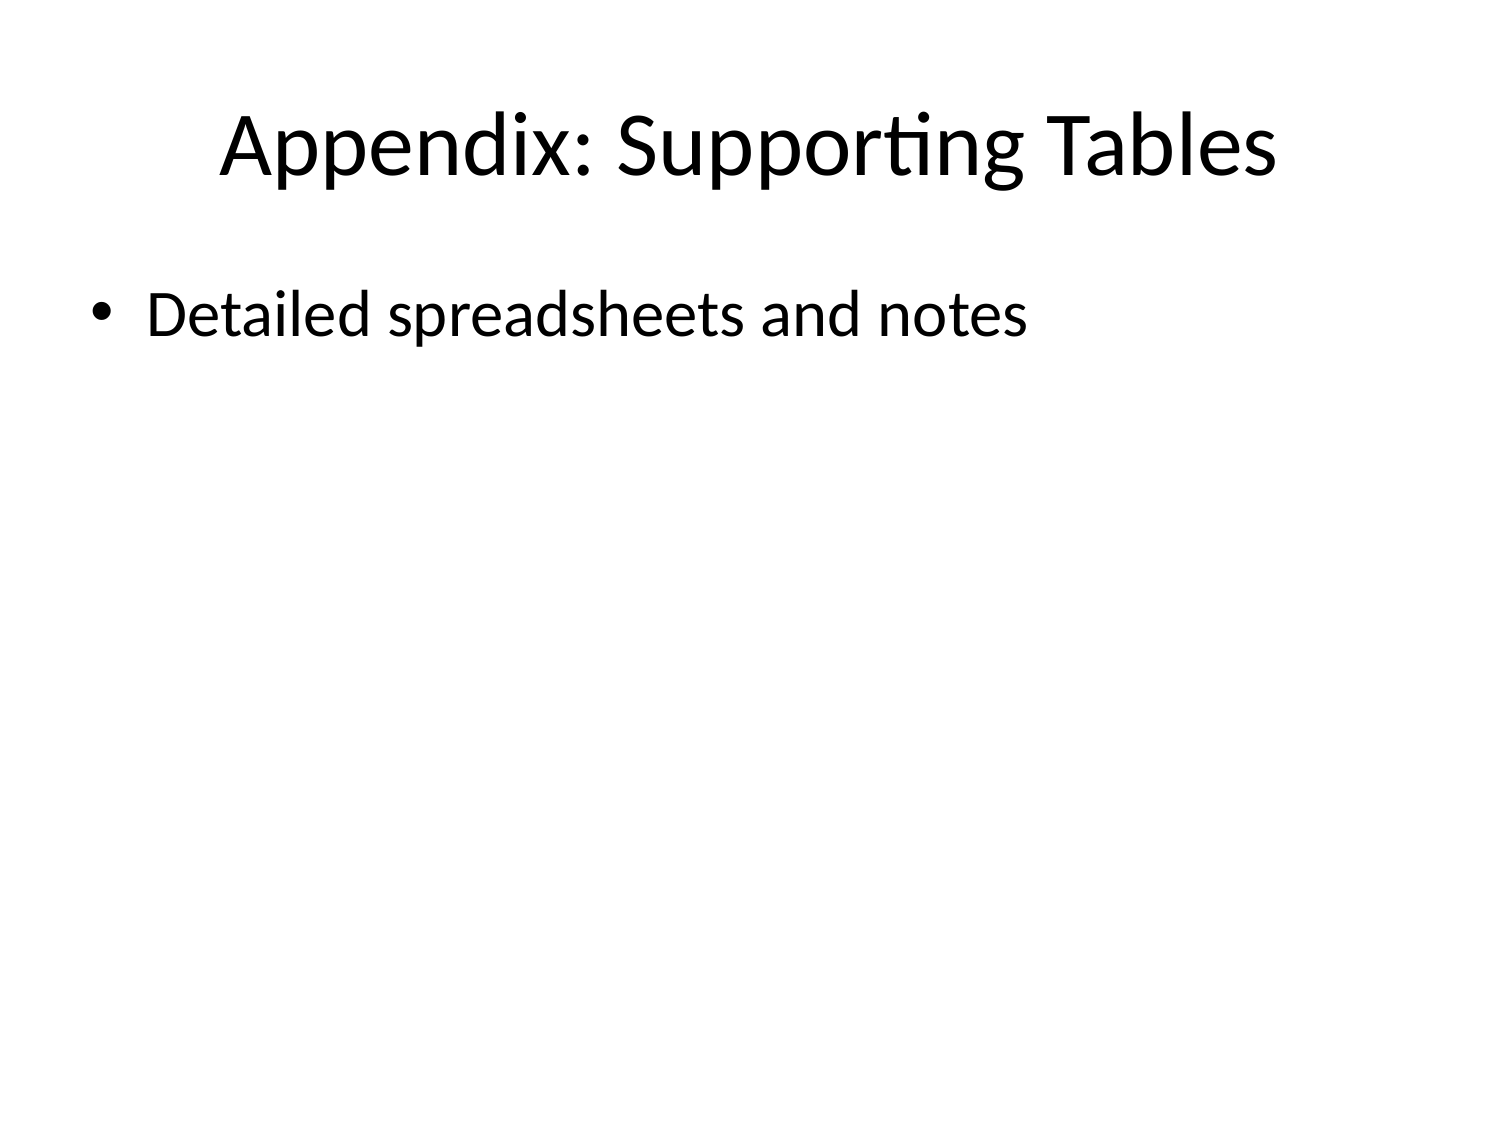

# Appendix: Supporting Tables
Detailed spreadsheets and notes